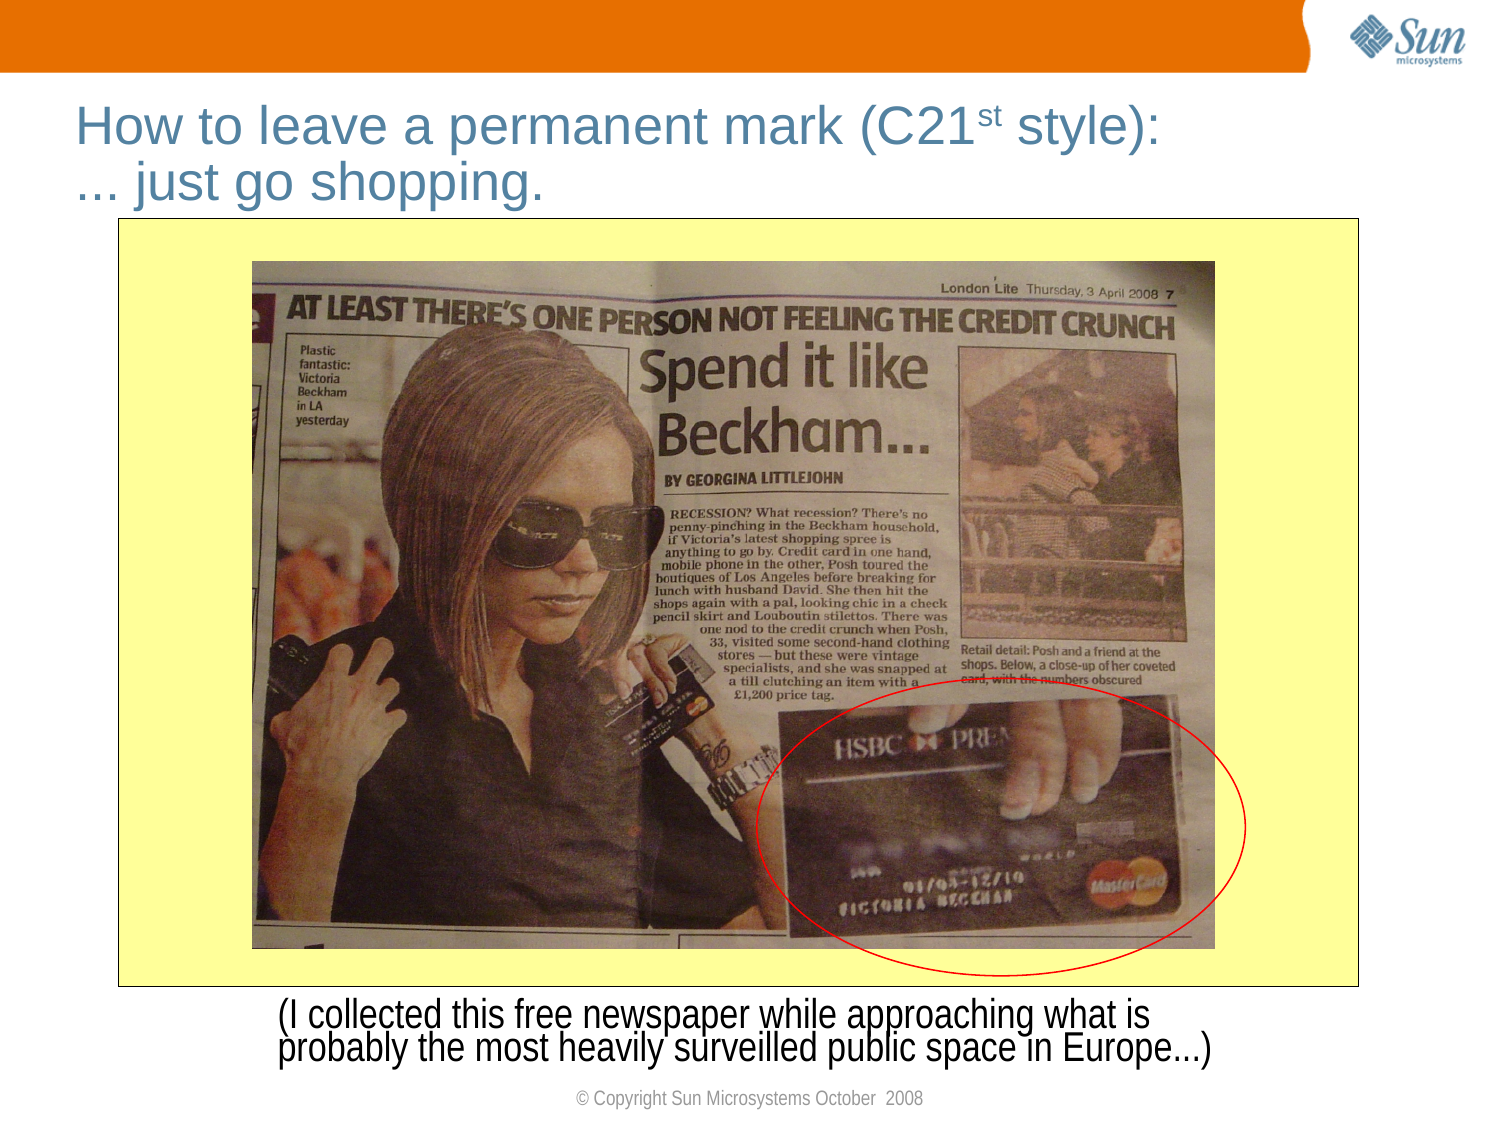

# How to leave a permanent mark (C21st style): ... just go shopping.
(I collected this free newspaper while approaching what is probably the most heavily surveilled public space in Europe...)